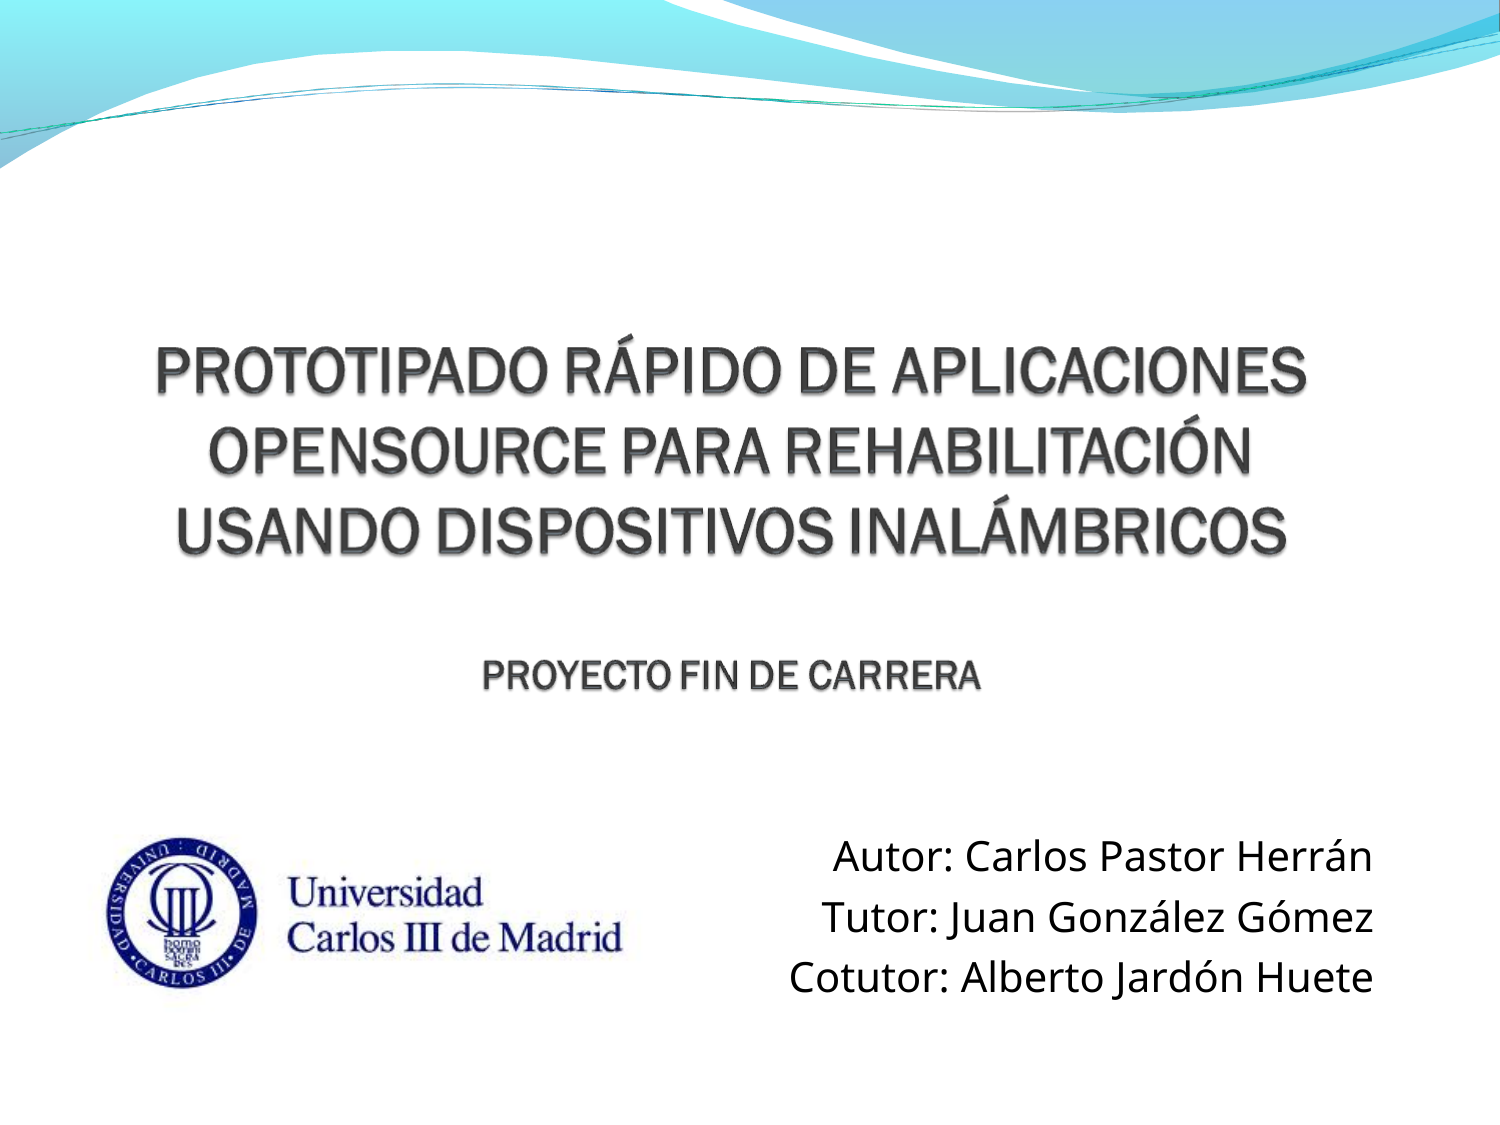

Autor: Carlos Pastor Herrán
Tutor: Juan González Gómez
Cotutor: Alberto Jardón Huete